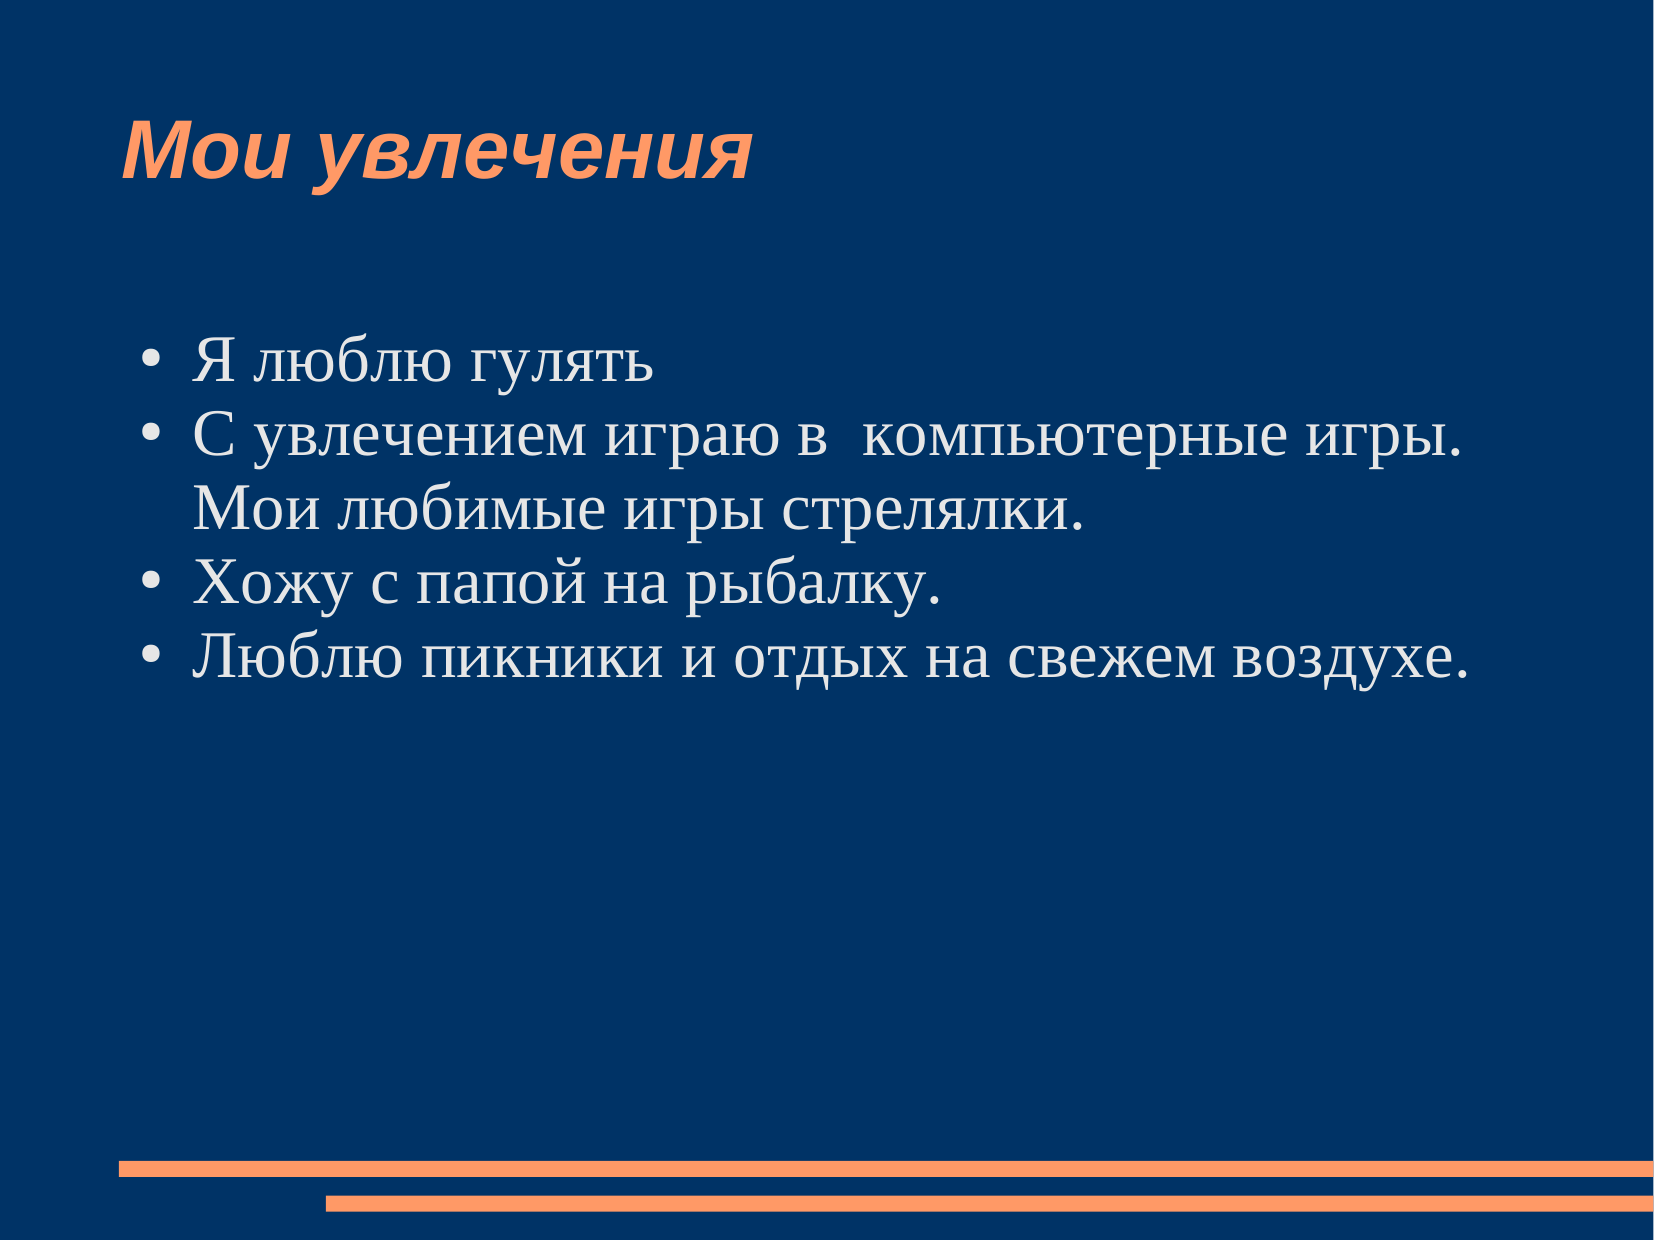

# Мои увлечения
Я люблю гулять
С увлечением играю в компьютерные игры.
Мои любимые игры стрелялки.
Хожу с папой на рыбалку.
Люблю пикники и отдых на свежем воздухе.